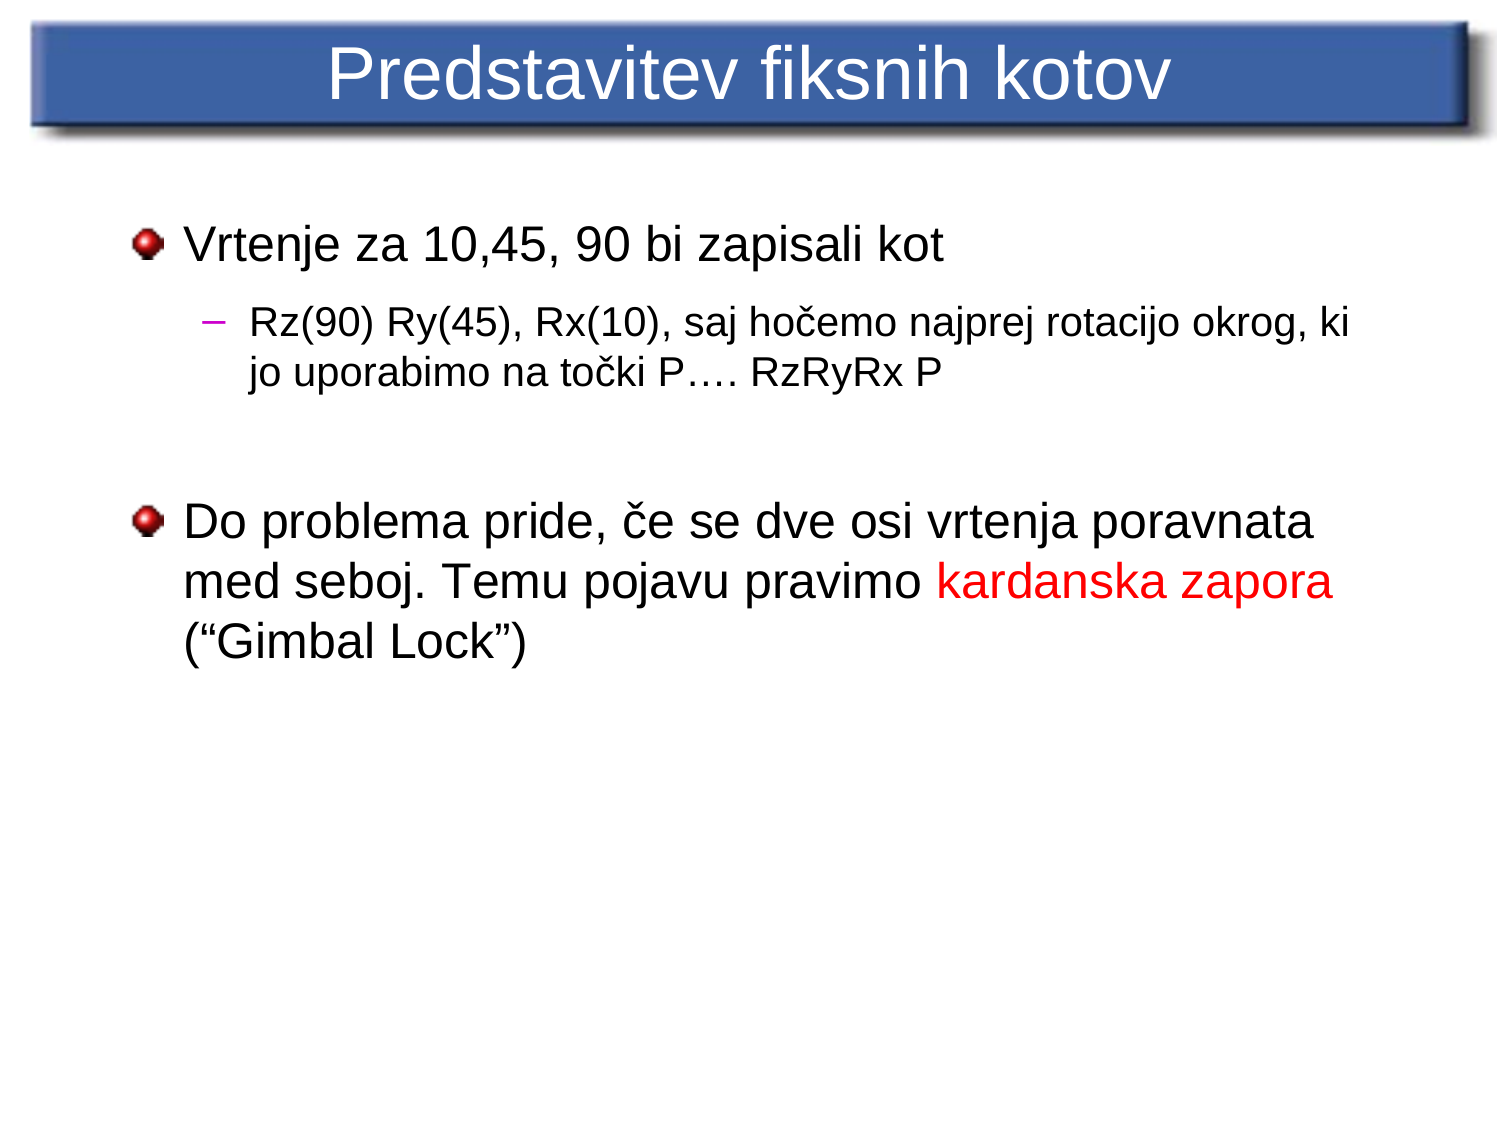

Predstavitev fiksnih kotov
# Vrtenje za 10,45, 90 bi zapisali kot
Rz(90) Ry(45), Rx(10), saj hočemo najprej rotacijo okrog, ki jo uporabimo na točki P…. RzRyRx P
Do problema pride, če se dve osi vrtenja poravnata med seboj. Temu pojavu pravimo kardanska zapora (“Gimbal Lock”)